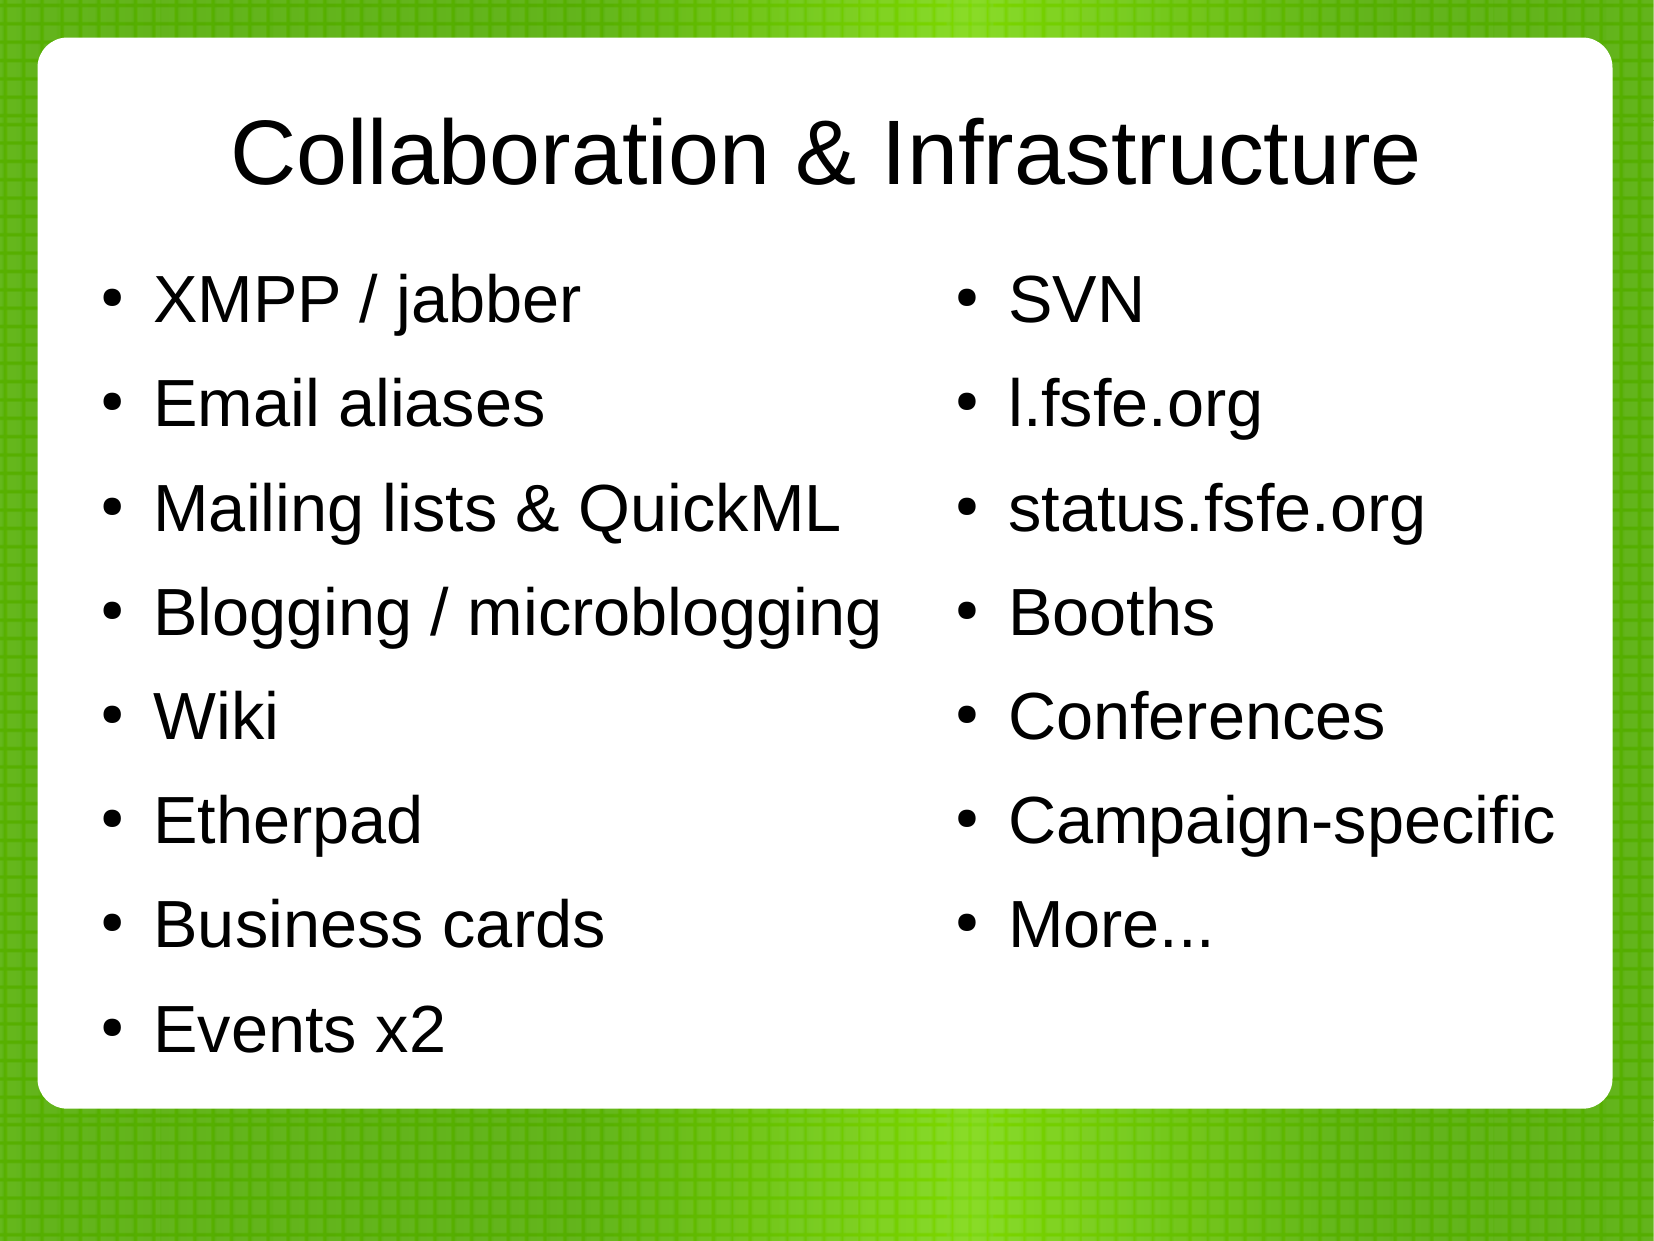

# Collaboration & Infrastructure
XMPP / jabber
Email aliases
Mailing lists & QuickML
Blogging / microblogging
Wiki
Etherpad
Business cards
Events x2
SVN
l.fsfe.org
status.fsfe.org
Booths
Conferences
Campaign-specific
More...